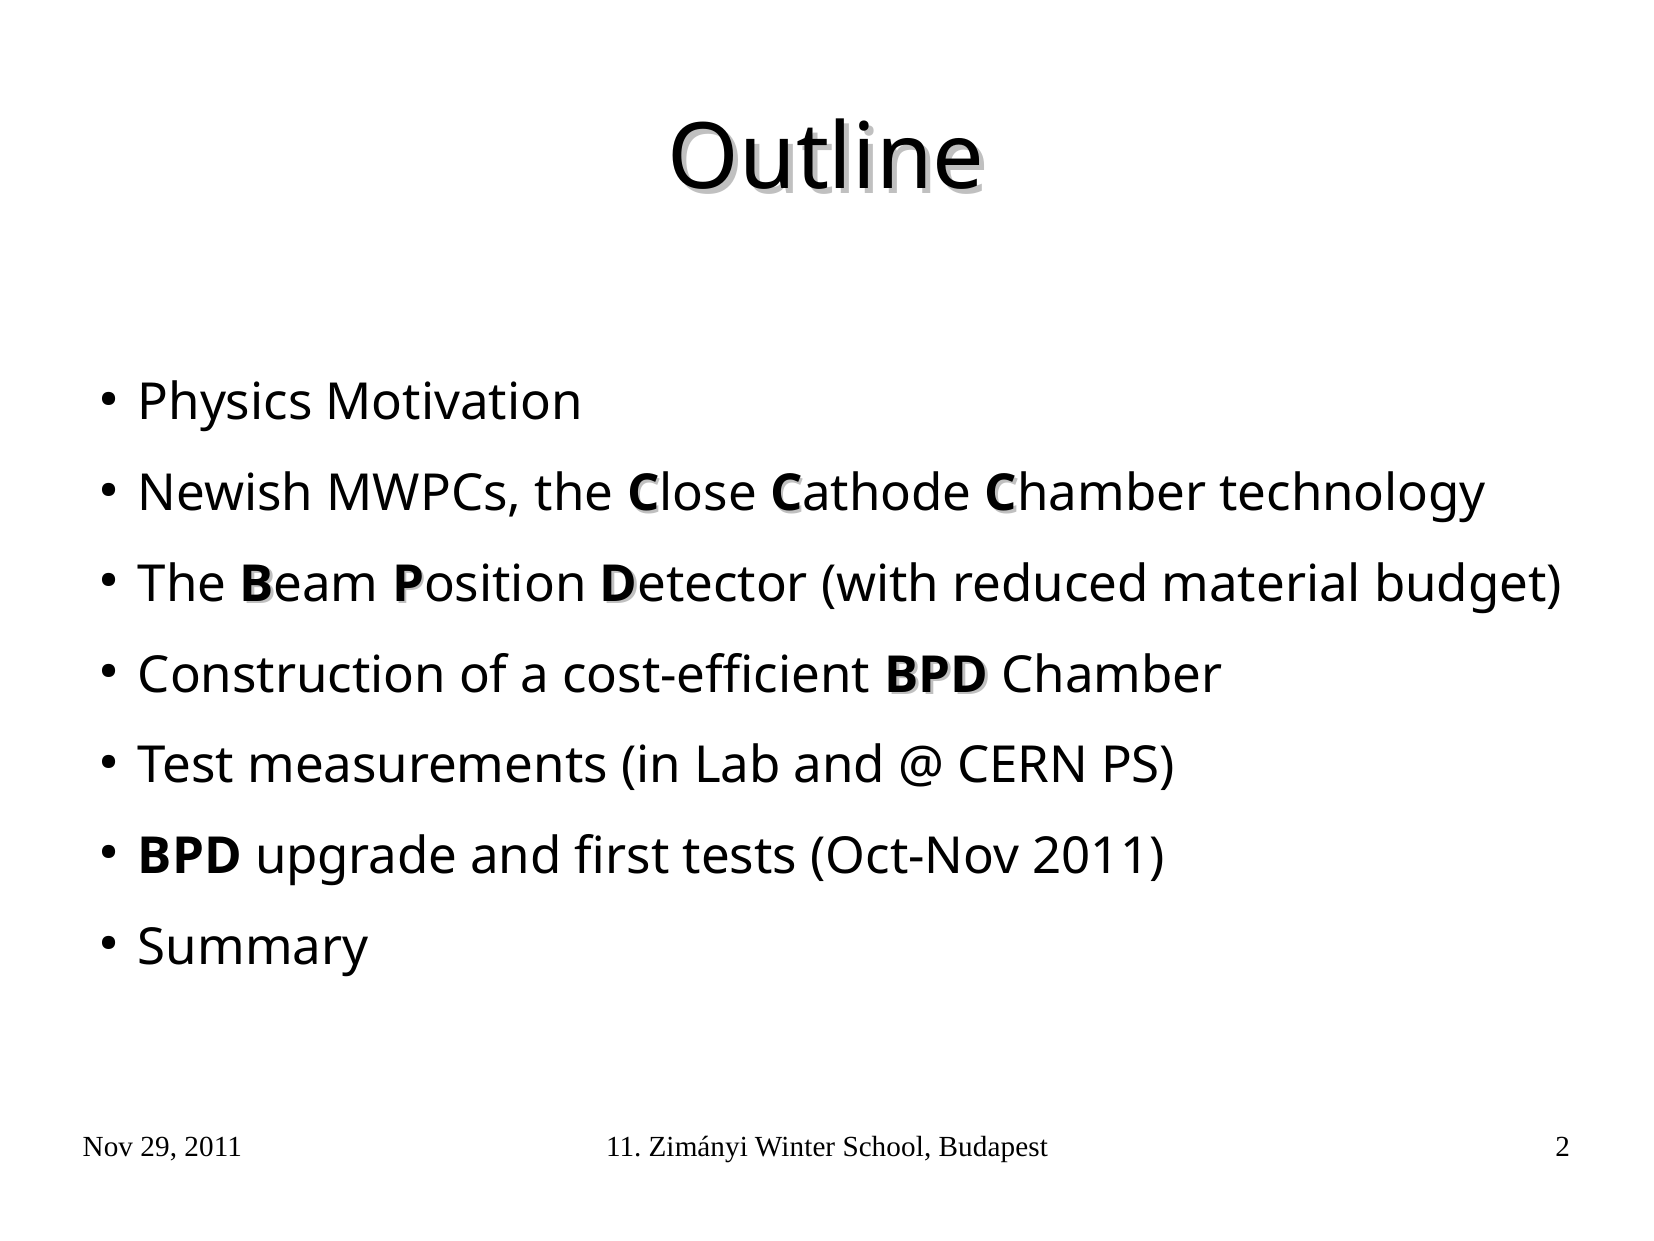

# Outline
Physics Motivation
Newish MWPCs, the Close Cathode Chamber technology
The Beam Position Detector (with reduced material budget)
Construction of a cost-efficient BPD Chamber
Test measurements (in Lab and @ CERN PS)
BPD upgrade and first tests (Oct-Nov 2011)
Summary
Nov 29, 2011
11. Zimányi Winter School, Budapest
2